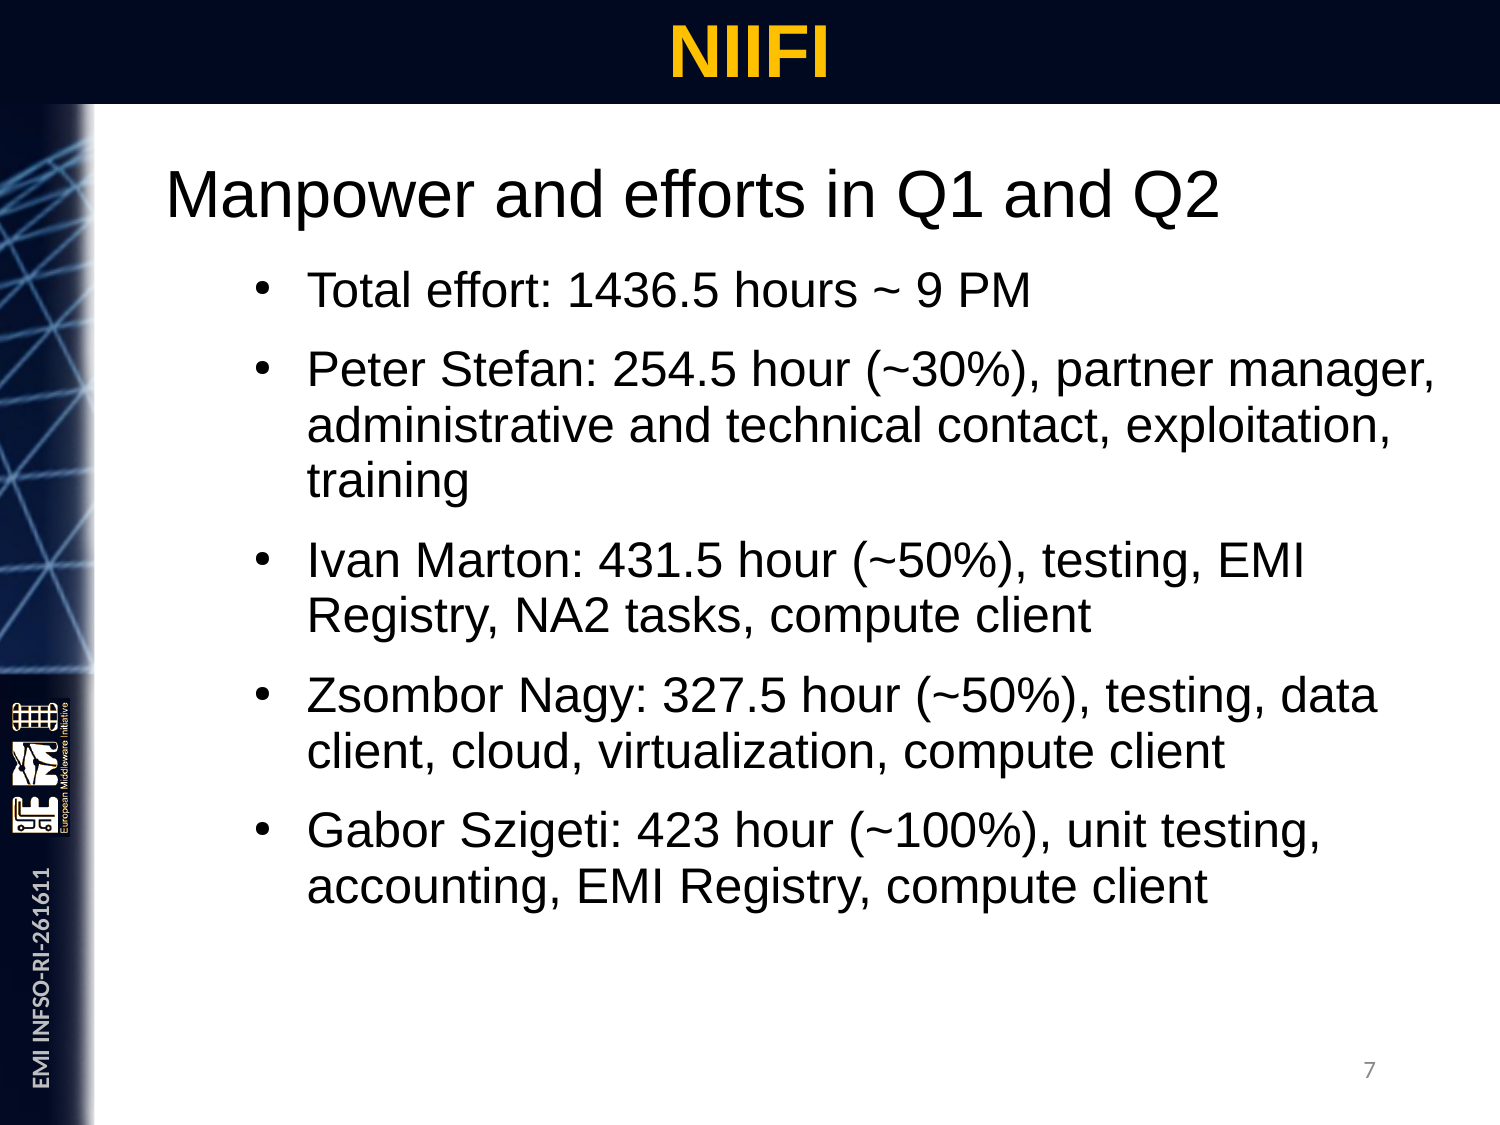

NIIFI
# Manpower and efforts in Q1 and Q2
Total effort: 1436.5 hours ~ 9 PM
Peter Stefan: 254.5 hour (~30%), partner manager, administrative and technical contact, exploitation, training
Ivan Marton: 431.5 hour (~50%), testing, EMI Registry, NA2 tasks, compute client
Zsombor Nagy: 327.5 hour (~50%), testing, data client, cloud, virtualization, compute client
Gabor Szigeti: 423 hour (~100%), unit testing, accounting, EMI Registry, compute client